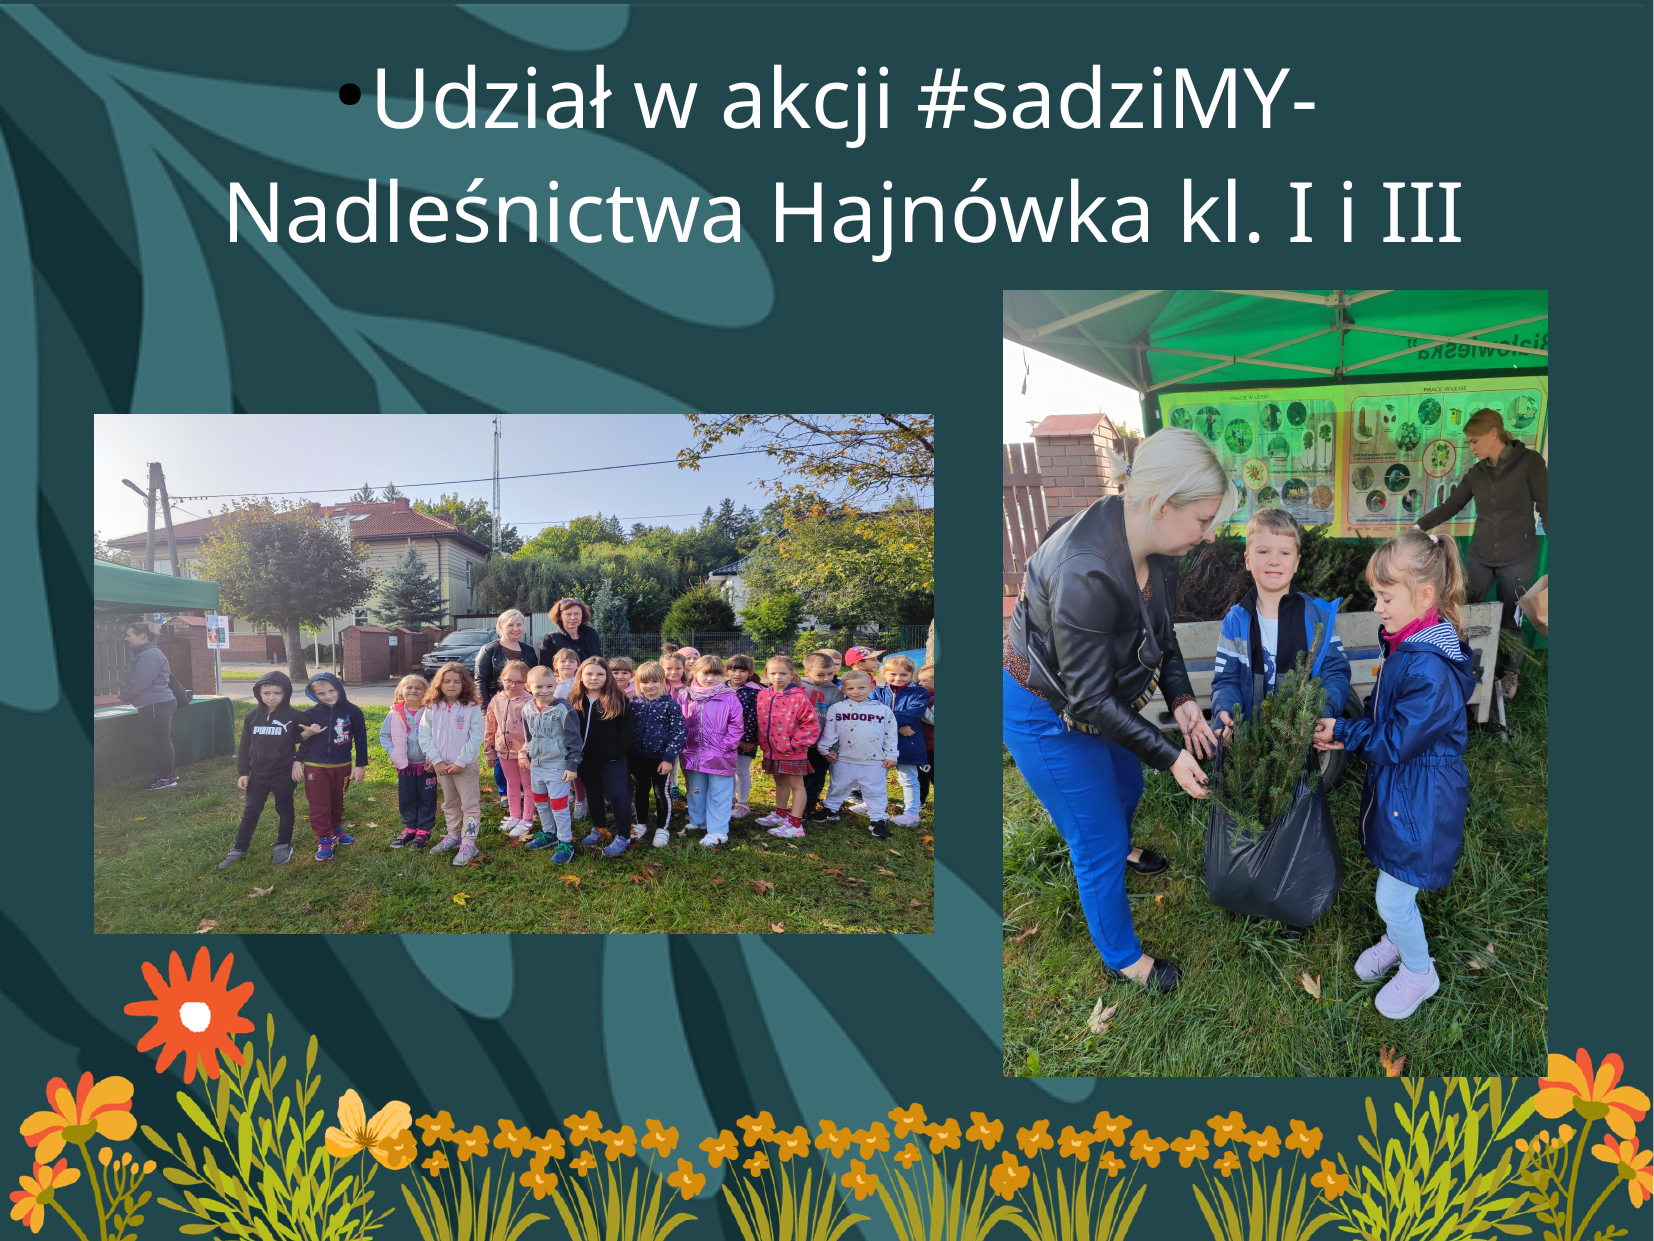

# Udział w akcji #sadziMY- Nadleśnictwa Hajnówka kl. I i III